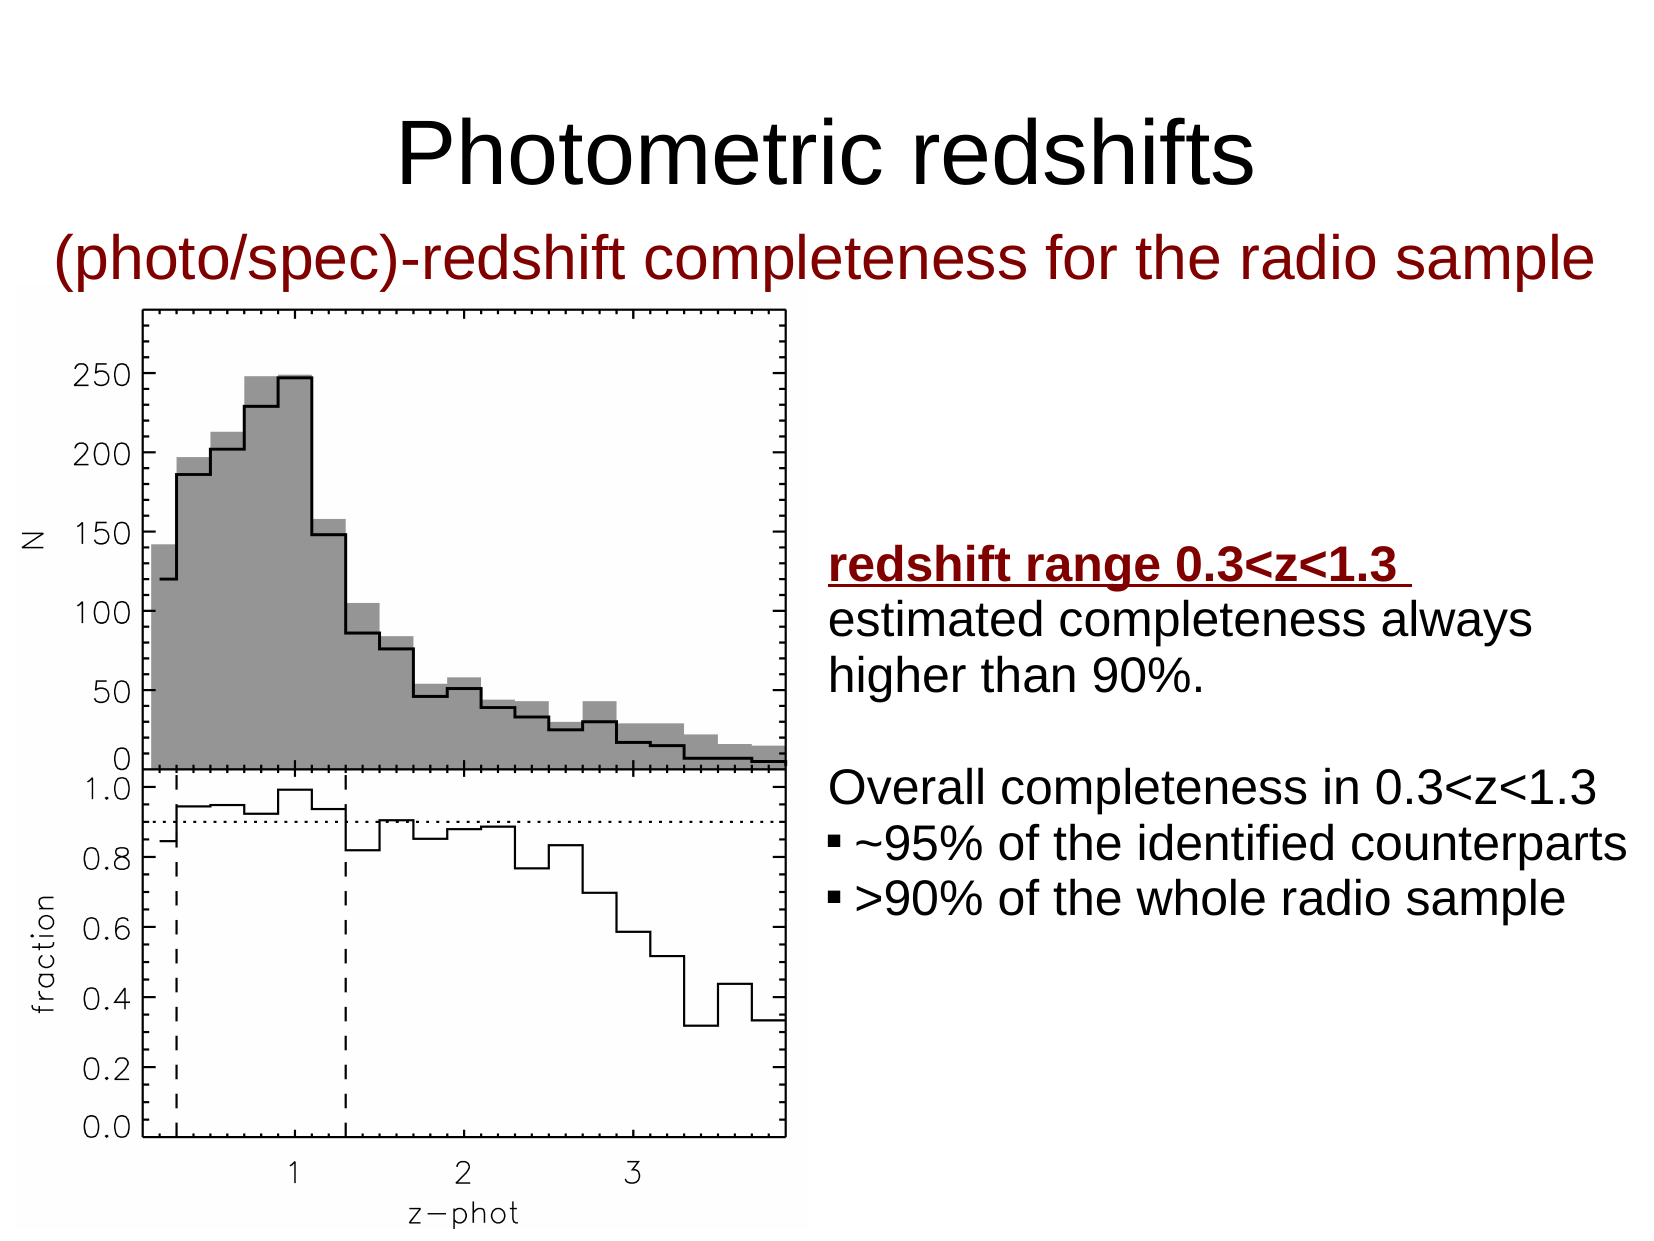

# Photometric redshifts
(photo/spec)-redshift completeness for the radio sample
redshift range 0.3<z<1.3
estimated completeness always
higher than 90%.
Overall completeness in 0.3<z<1.3
 ~95% of the identified counterparts
 >90% of the whole radio sample